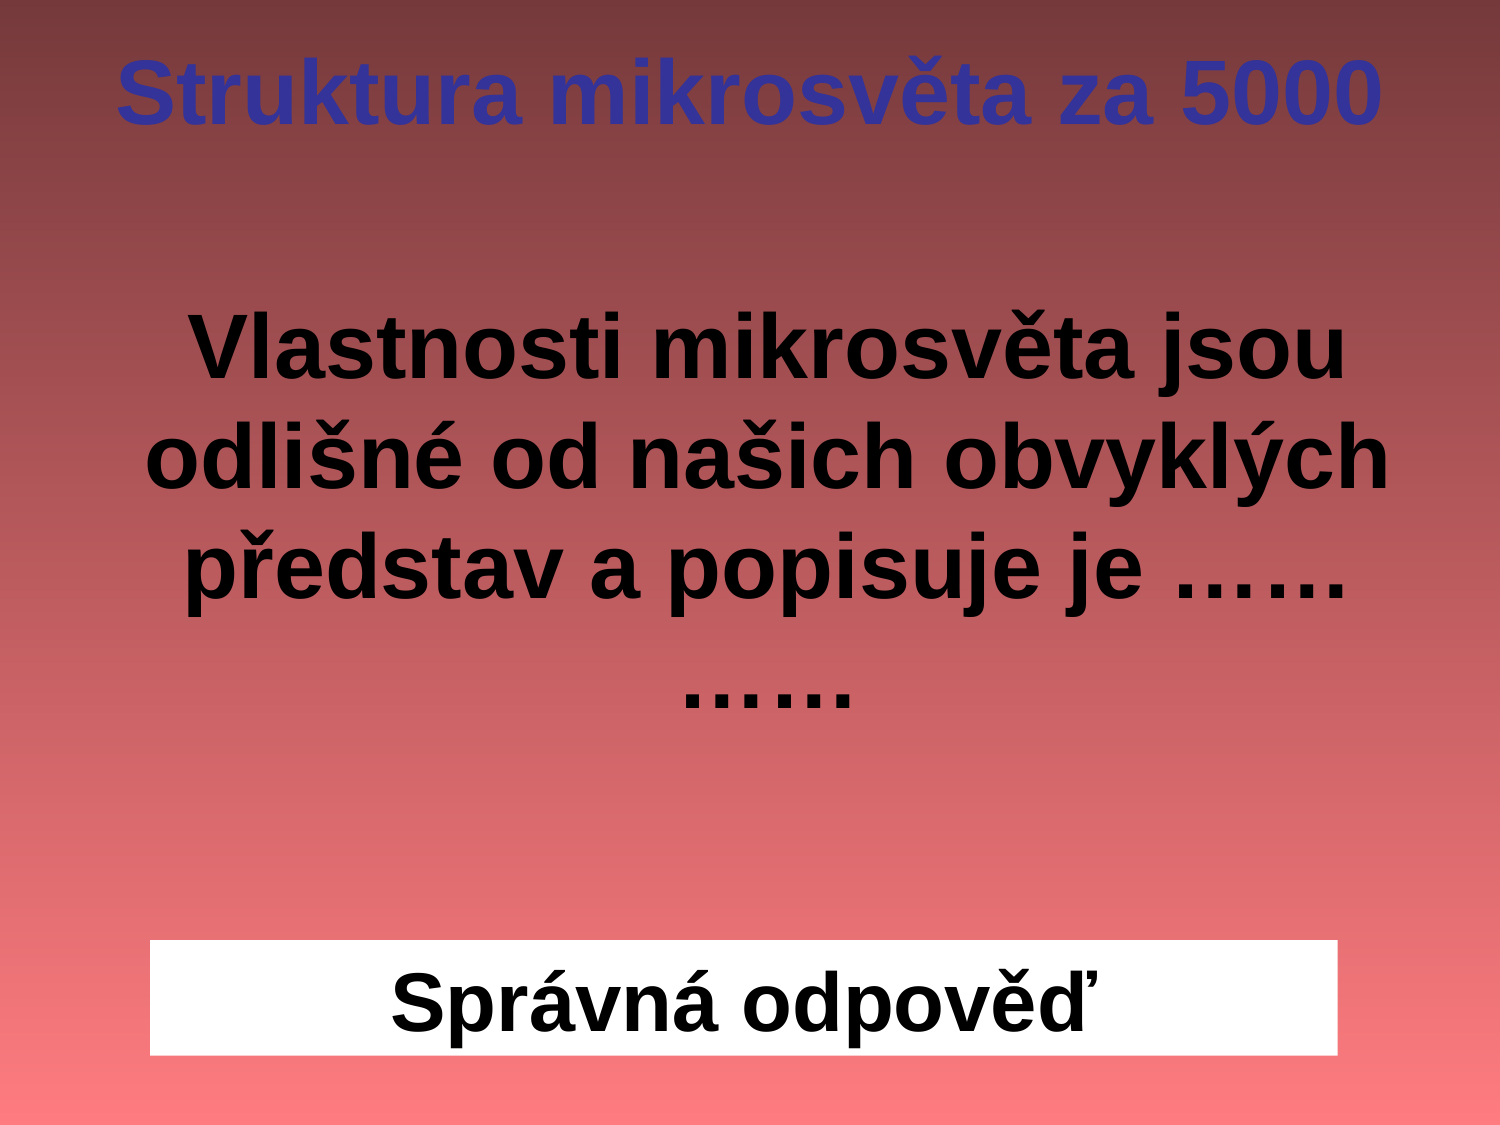

Struktura mikrosvěta za 5000
Vlastnosti mikrosvěta jsou odlišné od našich obvyklých představ a popisuje je …… ……
Správná odpověď